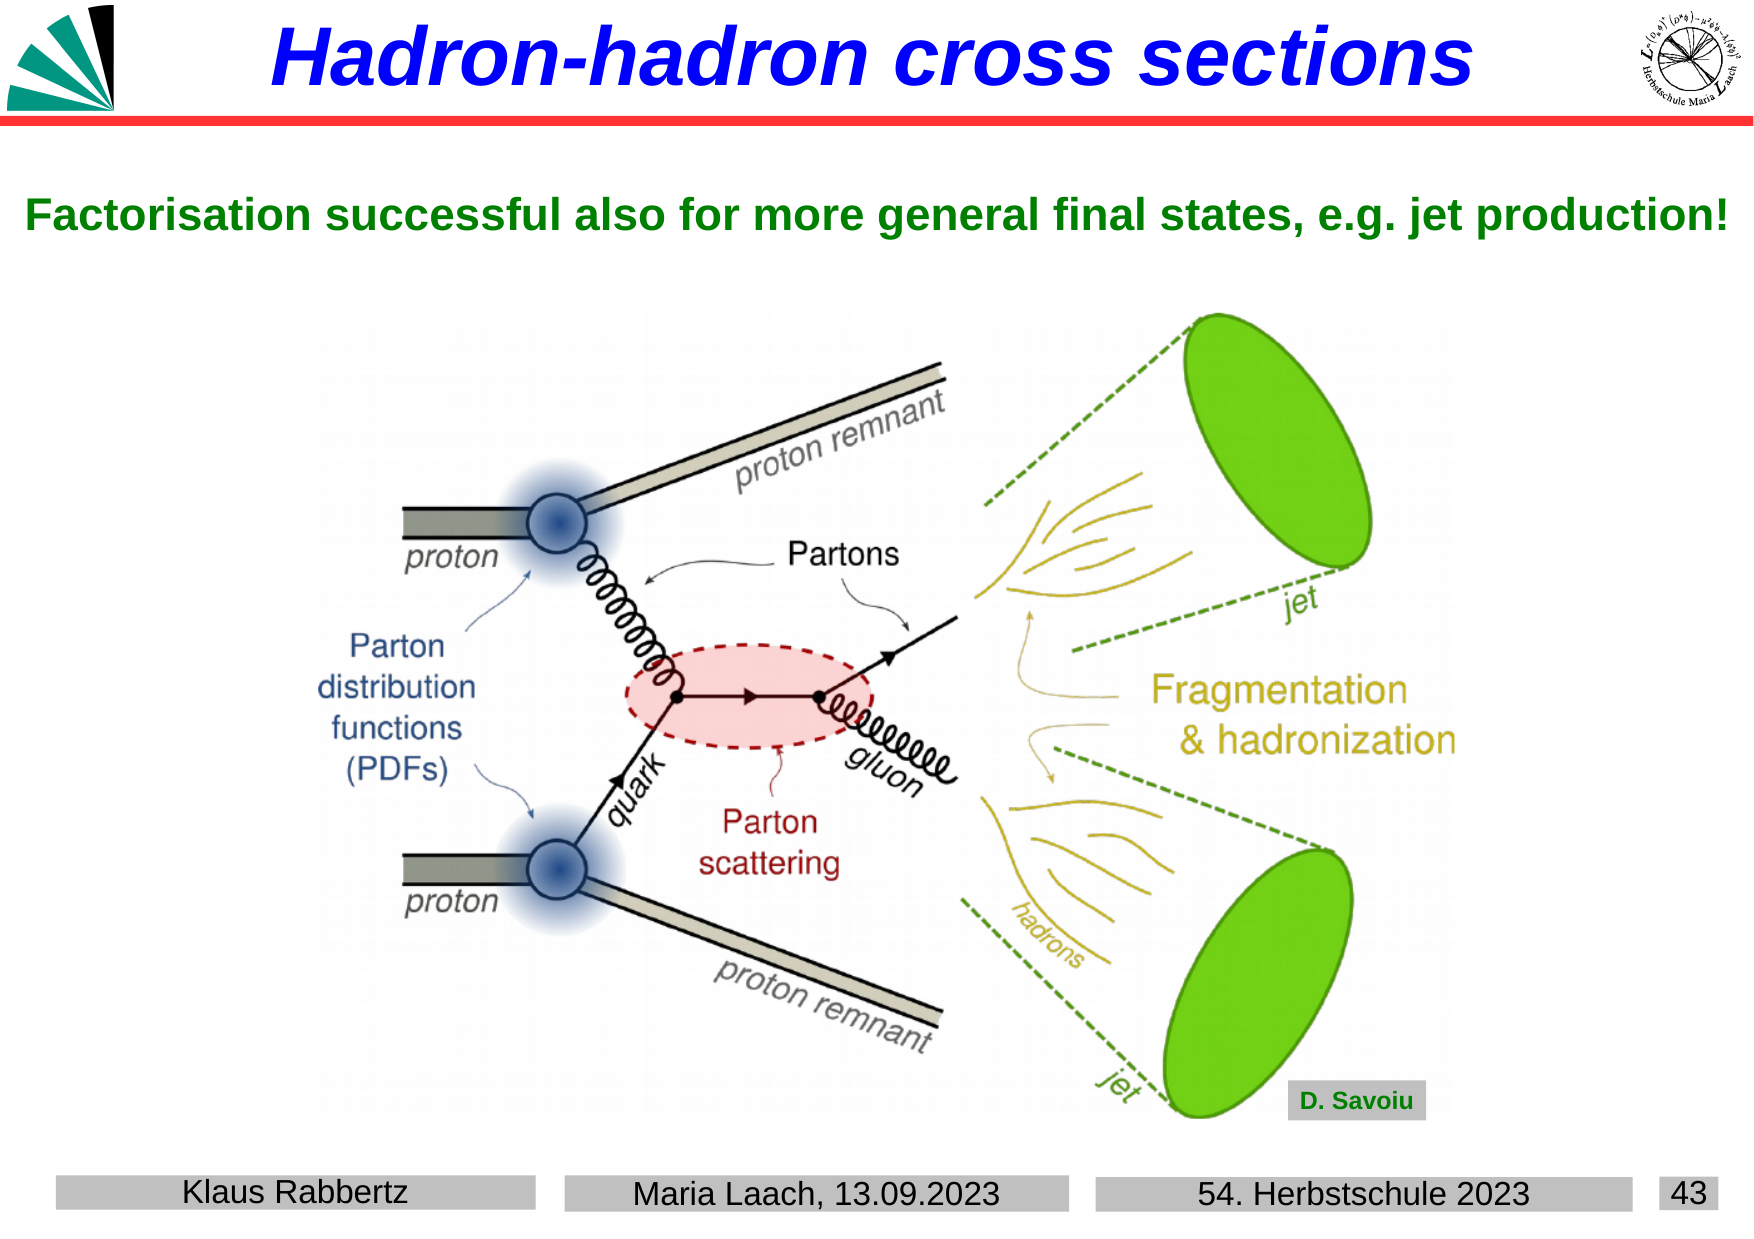

# Hadron-hadron cross sections
Factorisation successful also for more general final states, e.g. jet production!
D. Savoiu